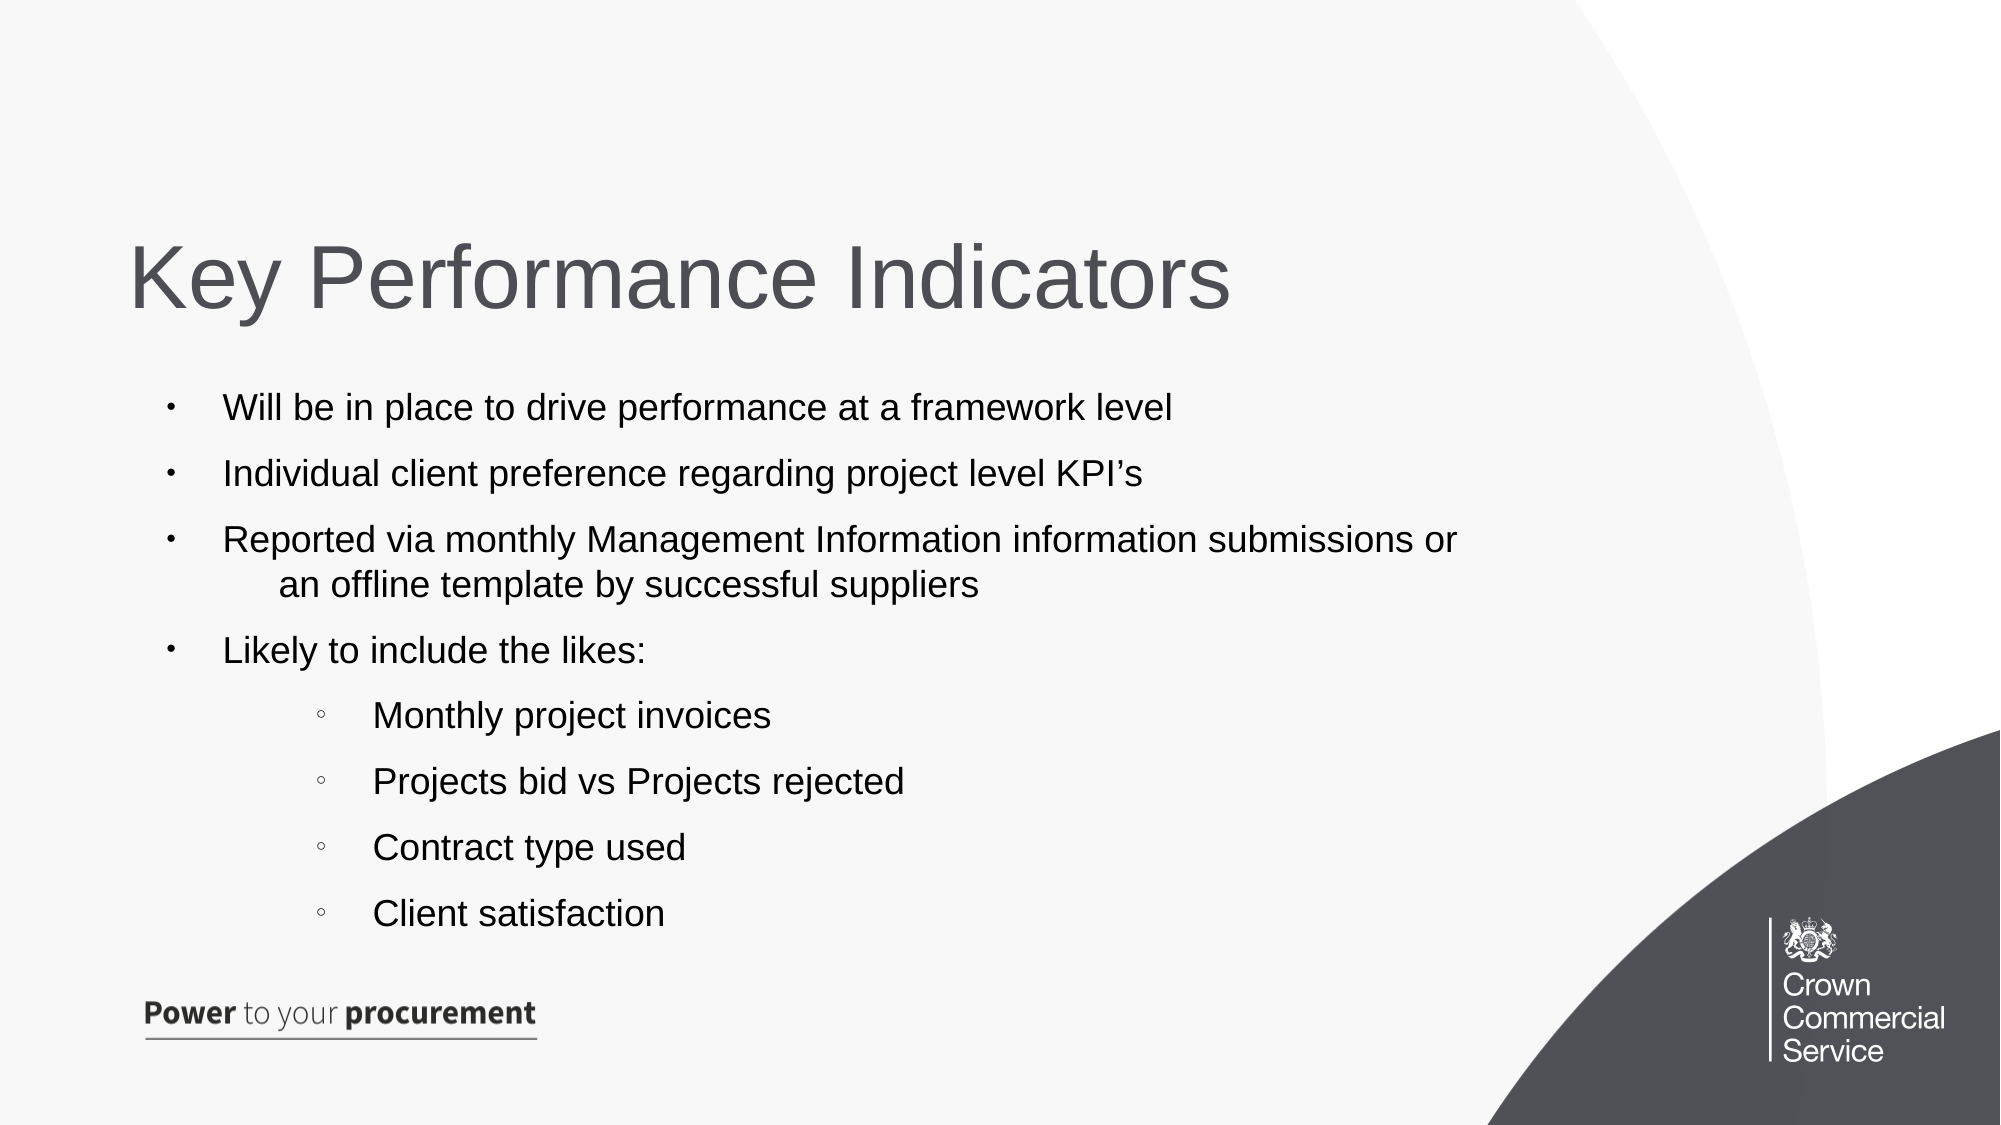

# Key Performance Indicators
Will be in place to drive performance at a framework level
Individual client preference regarding project level KPI’s
Reported via monthly Management Information information submissions or an offline template by successful suppliers
Likely to include the likes:
Monthly project invoices
Projects bid vs Projects rejected
Contract type used
Client satisfaction